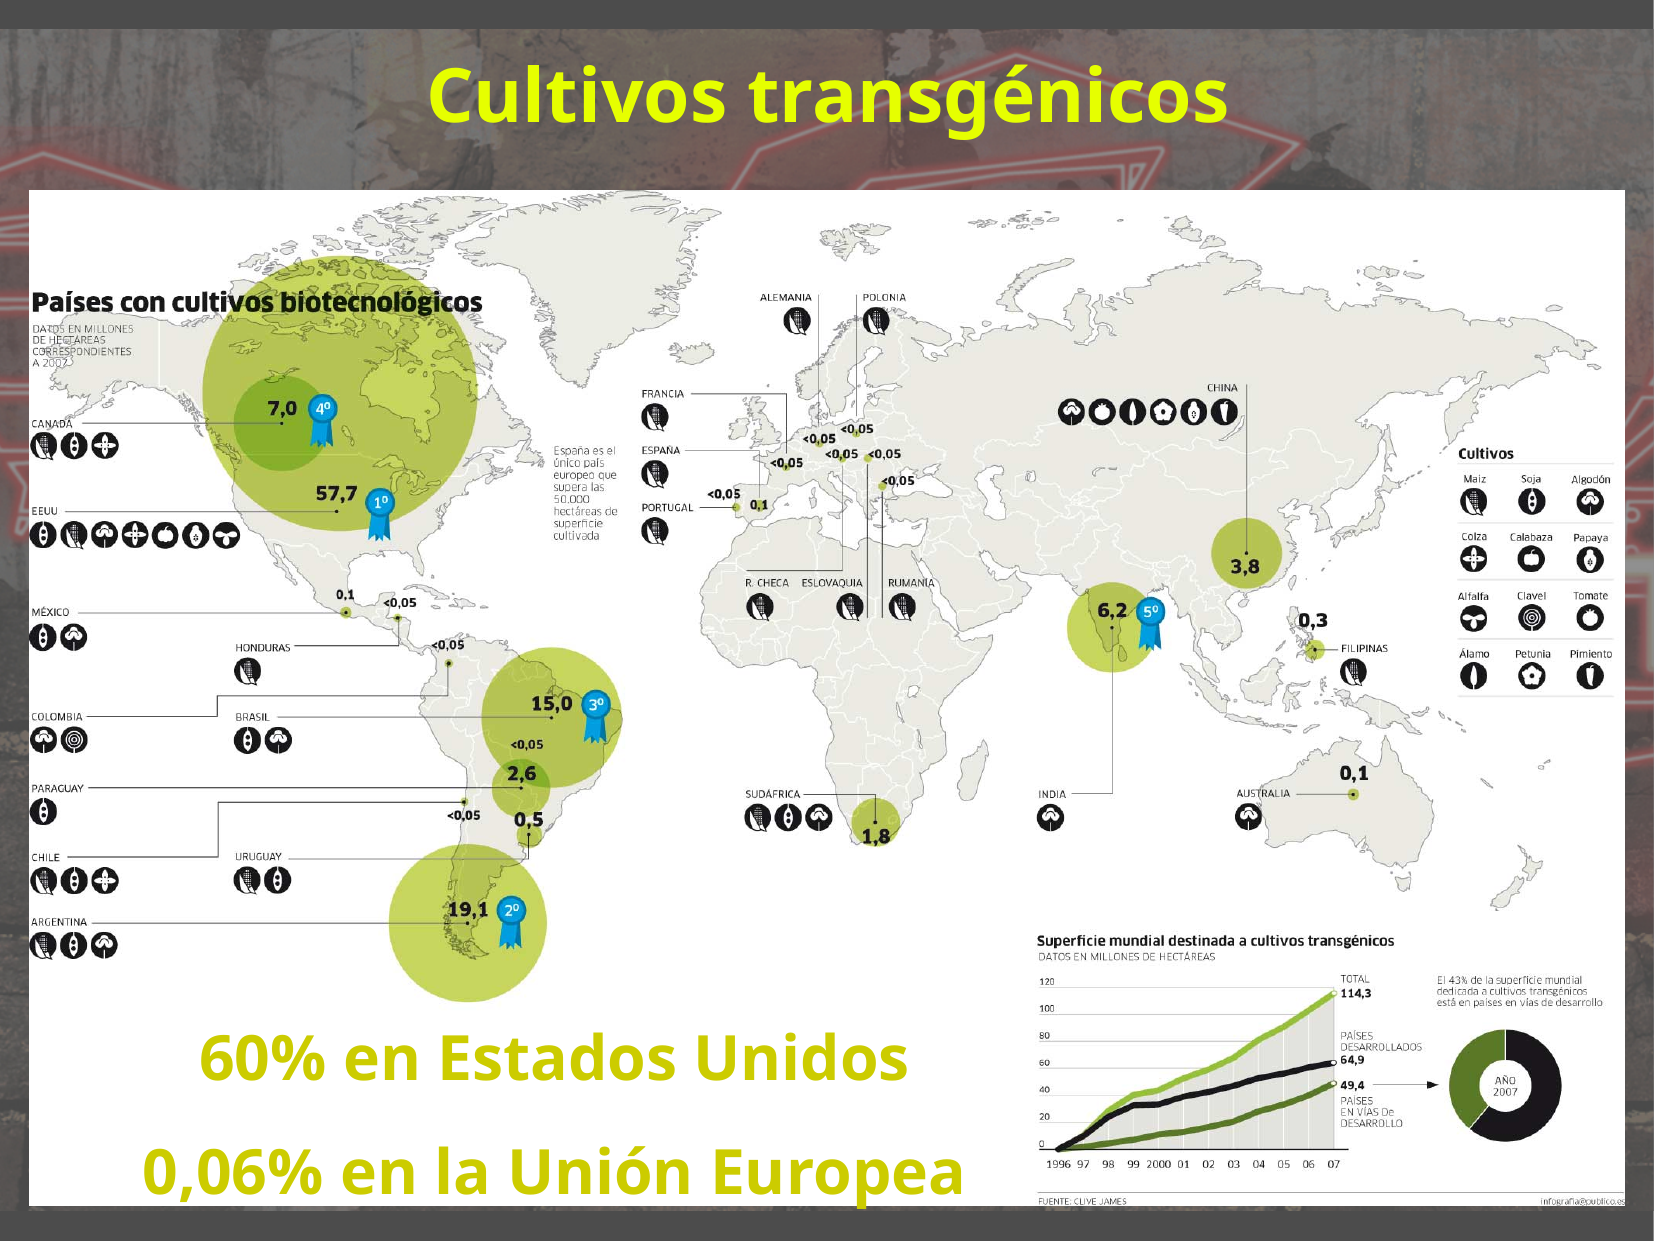

Cultivos transgénicos
# 60% en Estados Unidos
0,06% en la Unión Europea